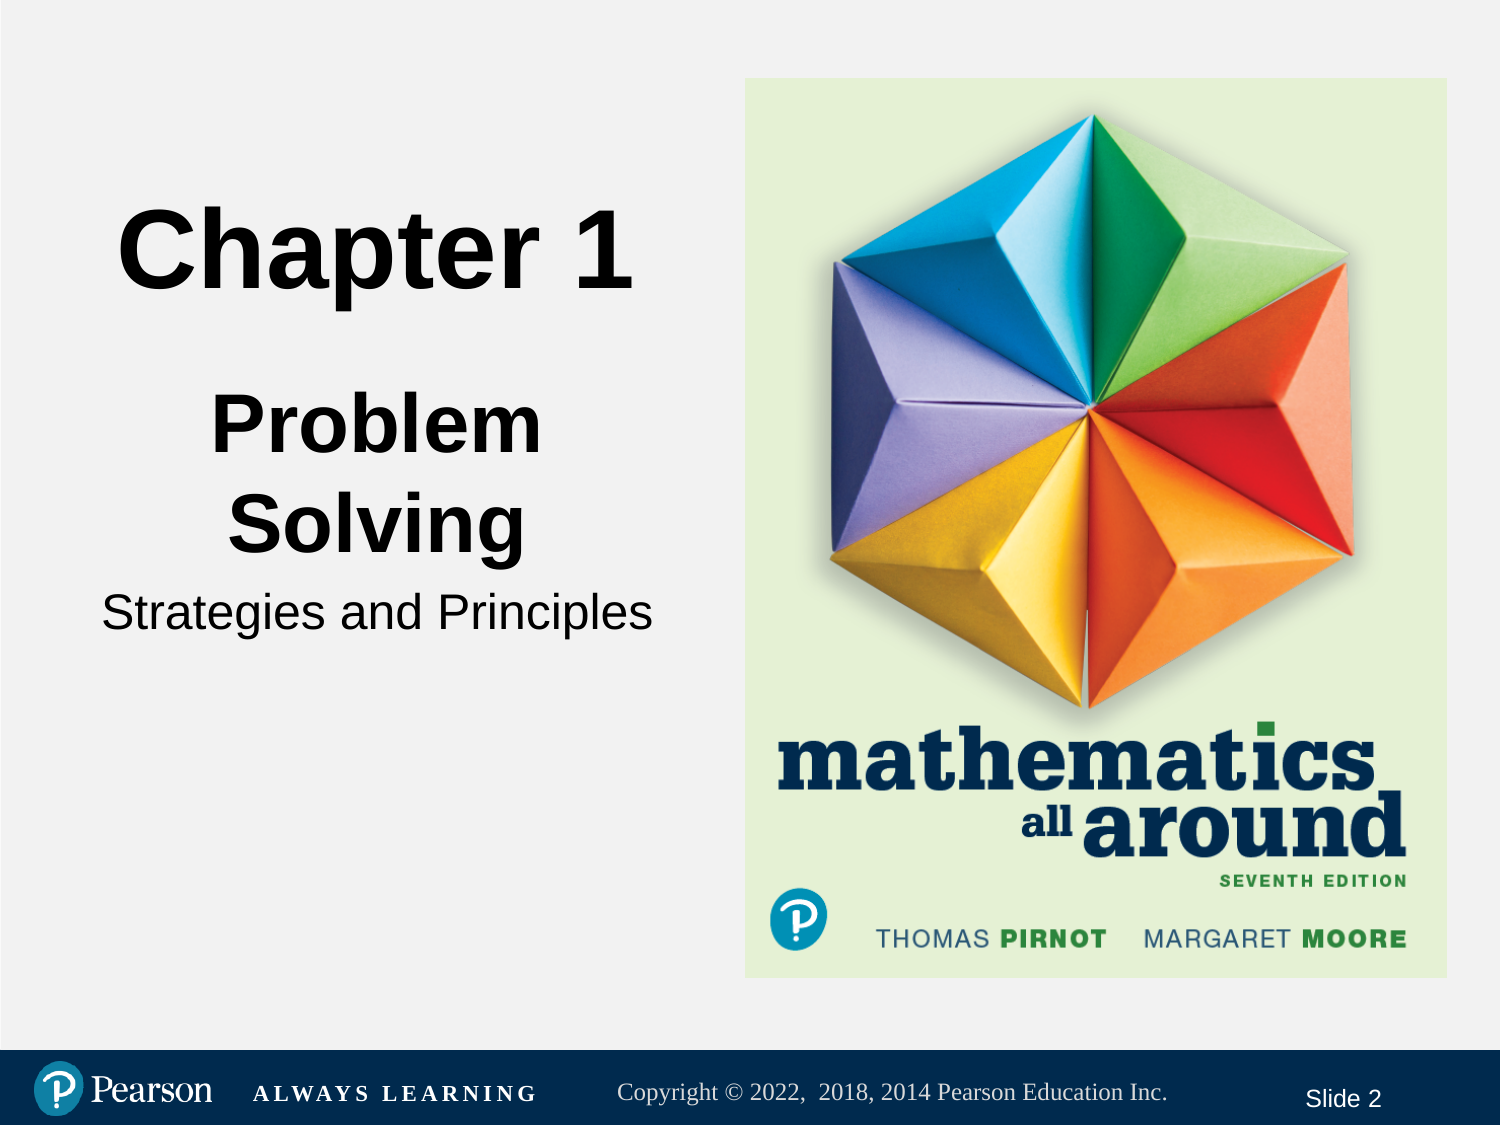

Chapter 1
# Problem Solving
Strategies and Principles